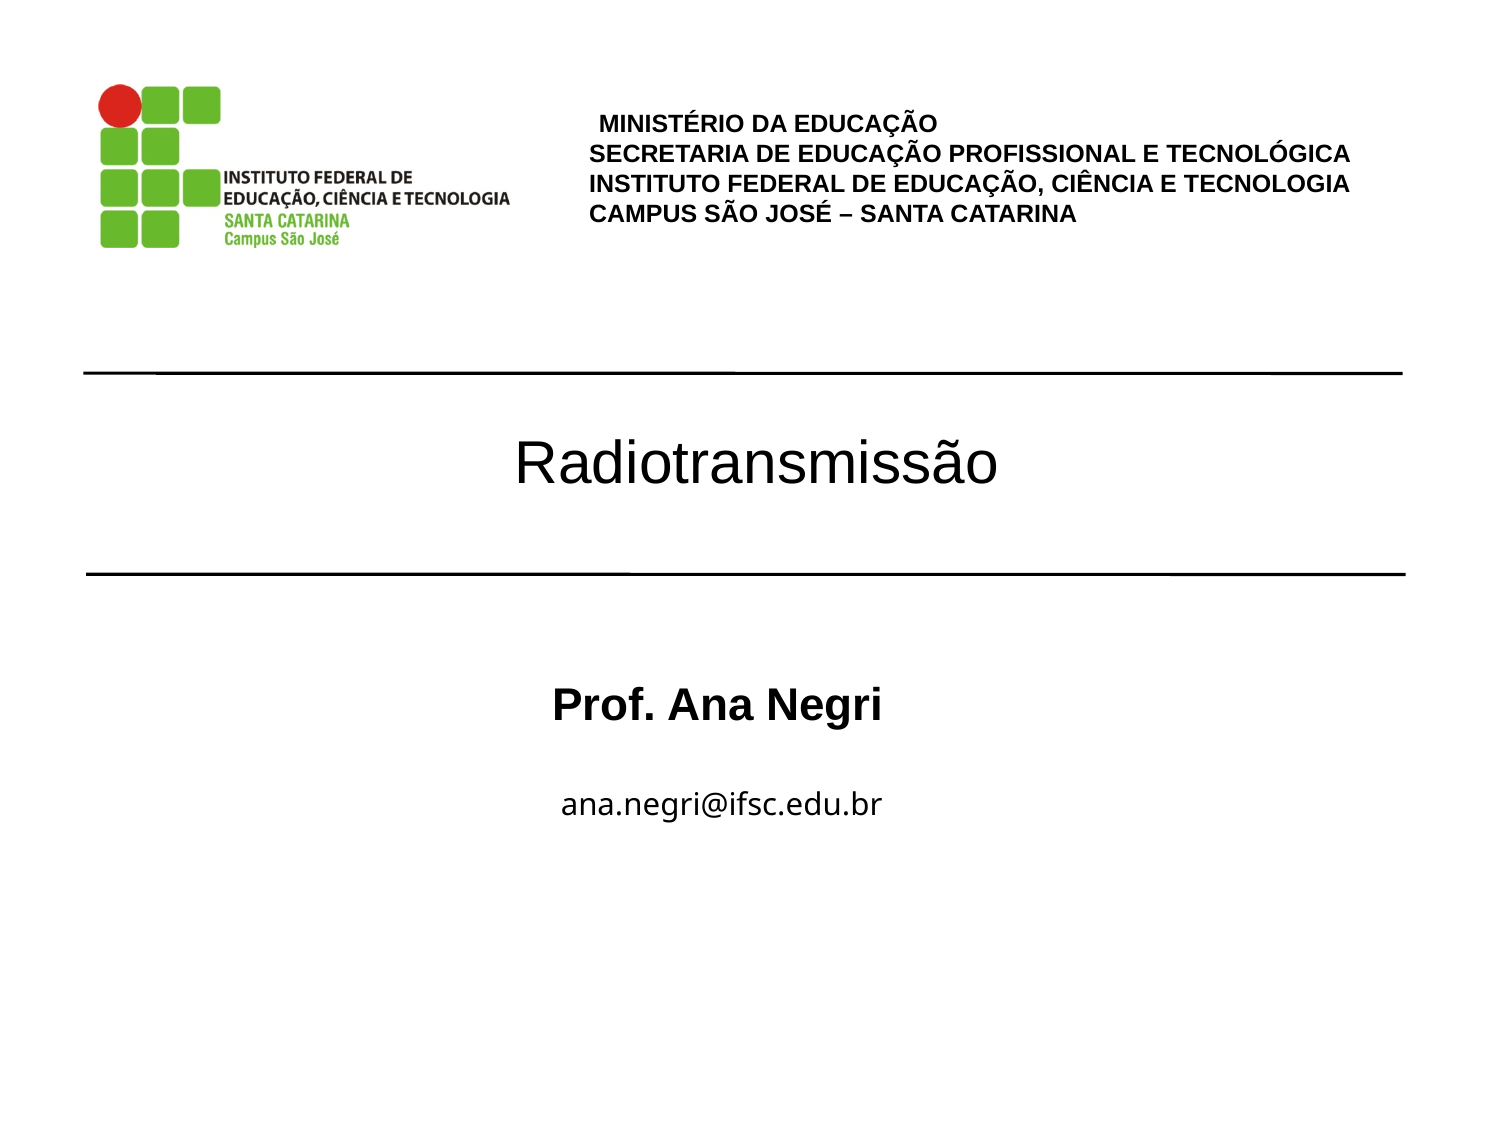

MINISTÉRIO DA EDUCAÇÃO
SECRETARIA DE EDUCAÇÃO PROFISSIONAL E TECNOLÓGICA
INSTITUTO FEDERAL DE EDUCAÇÃO, CIÊNCIA E TECNOLOGIA
CAMPUS SÃO JOSÉ – SANTA CATARINA
Radiotransmissão
Prof. Ana Negri
 ana.negri@ifsc.edu.br